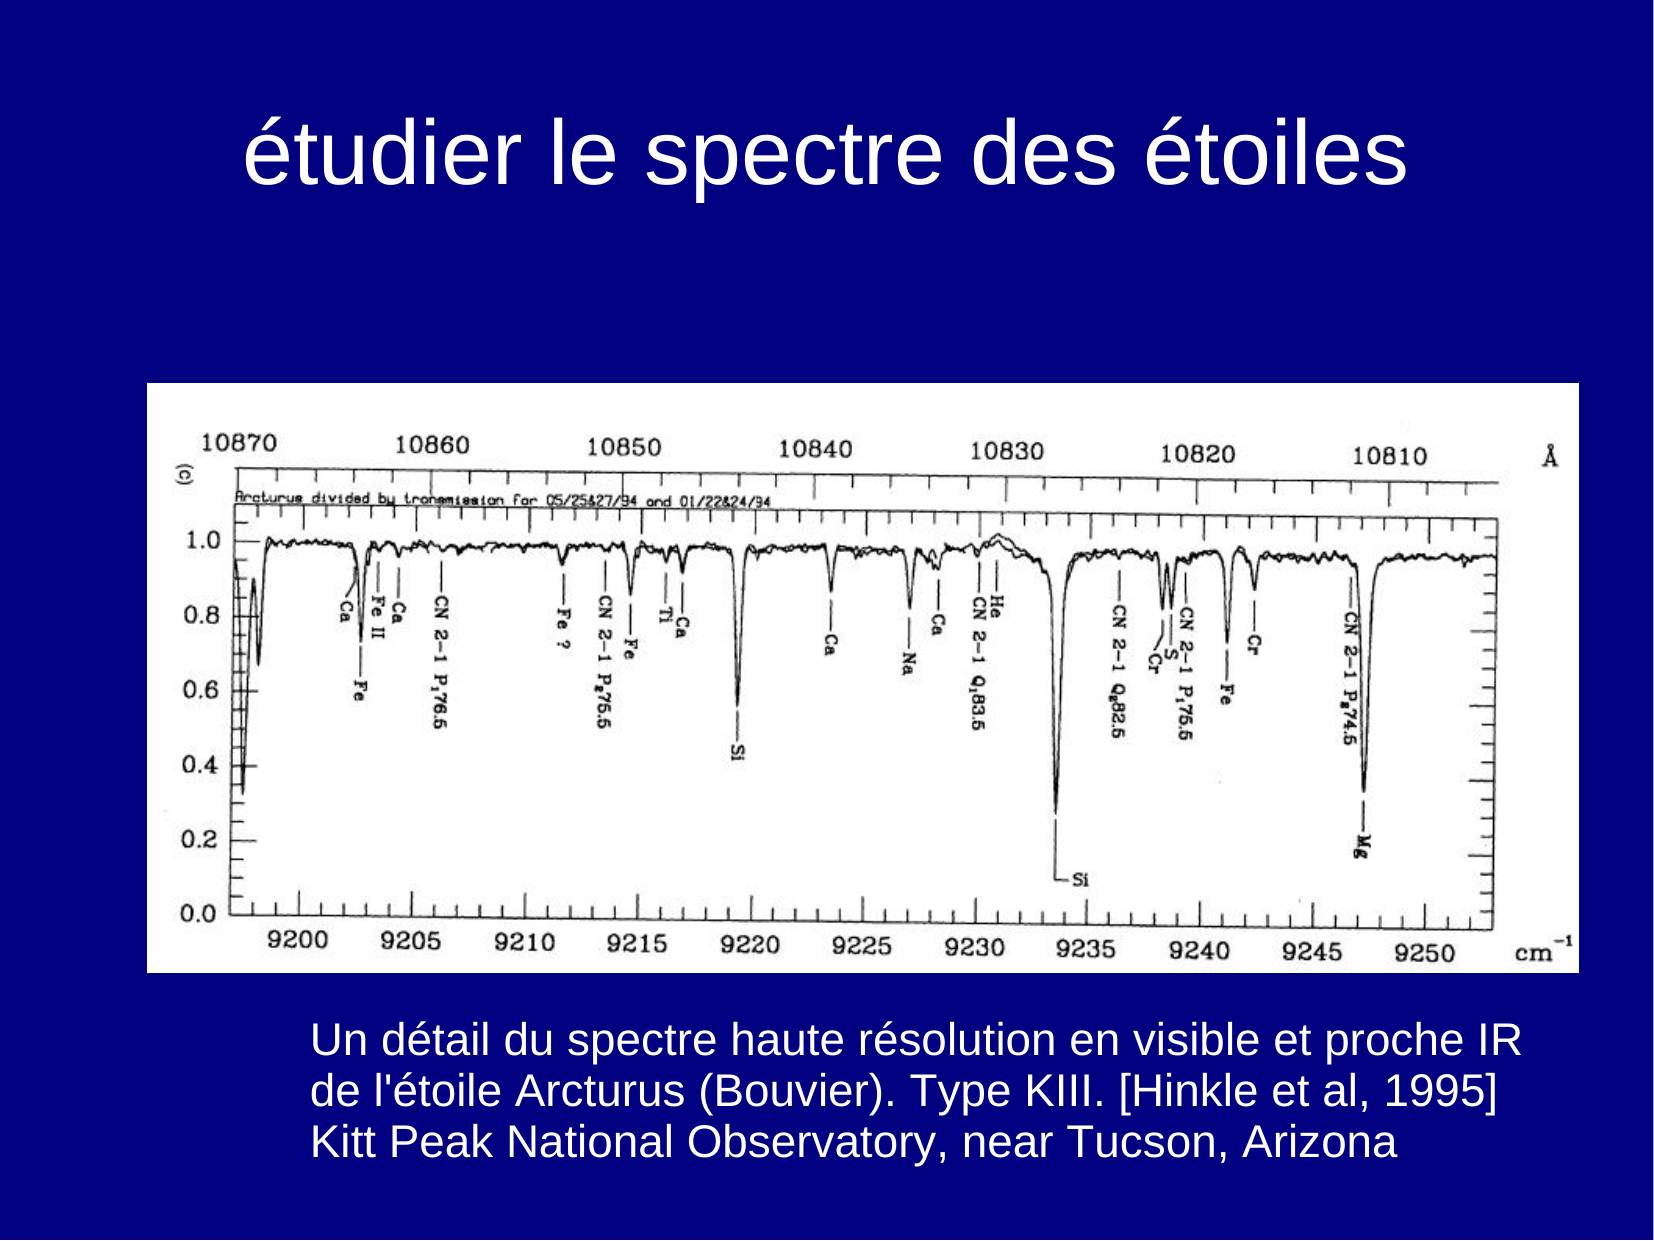

# étudier le spectre des étoiles
Un détail du spectre haute résolution en visible et proche IR
de l'étoile Arcturus (Bouvier). Type KIII. [Hinkle et al, 1995]
Kitt Peak National Observatory, near Tucson, Arizona